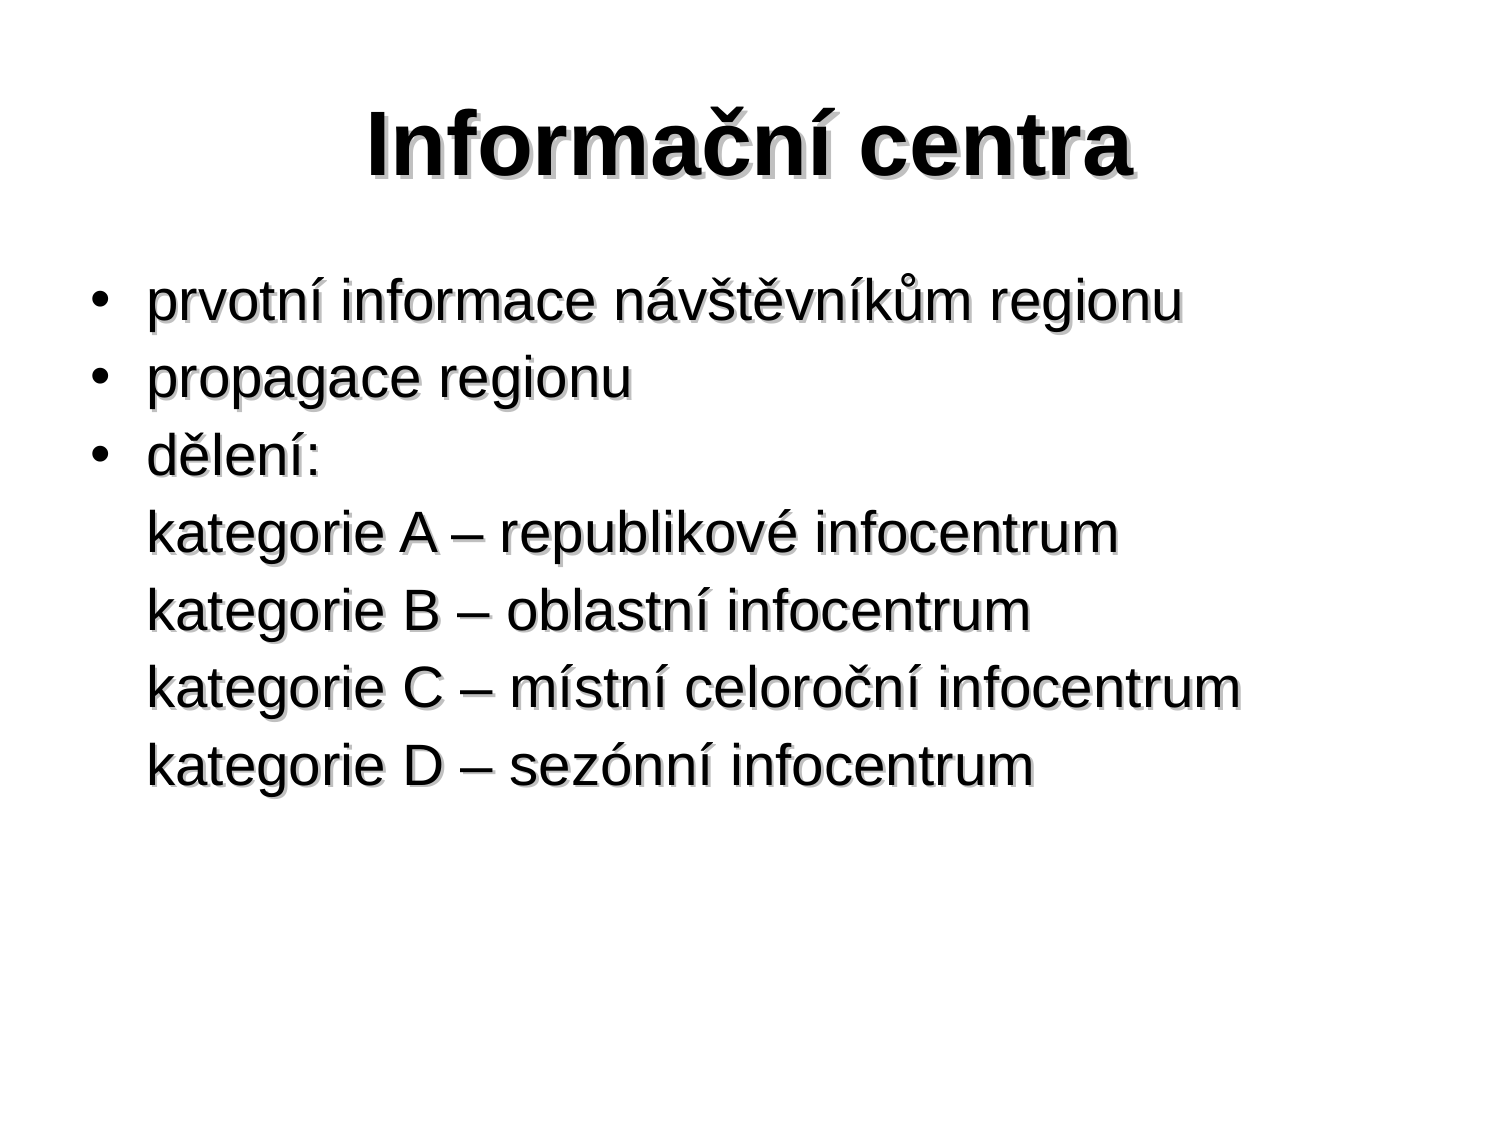

# Informační centra
prvotní informace návštěvníkům regionu
propagace regionu
dělení:
	kategorie A – republikové infocentrum
	kategorie B – oblastní infocentrum
	kategorie C – místní celoroční infocentrum
	kategorie D – sezónní infocentrum